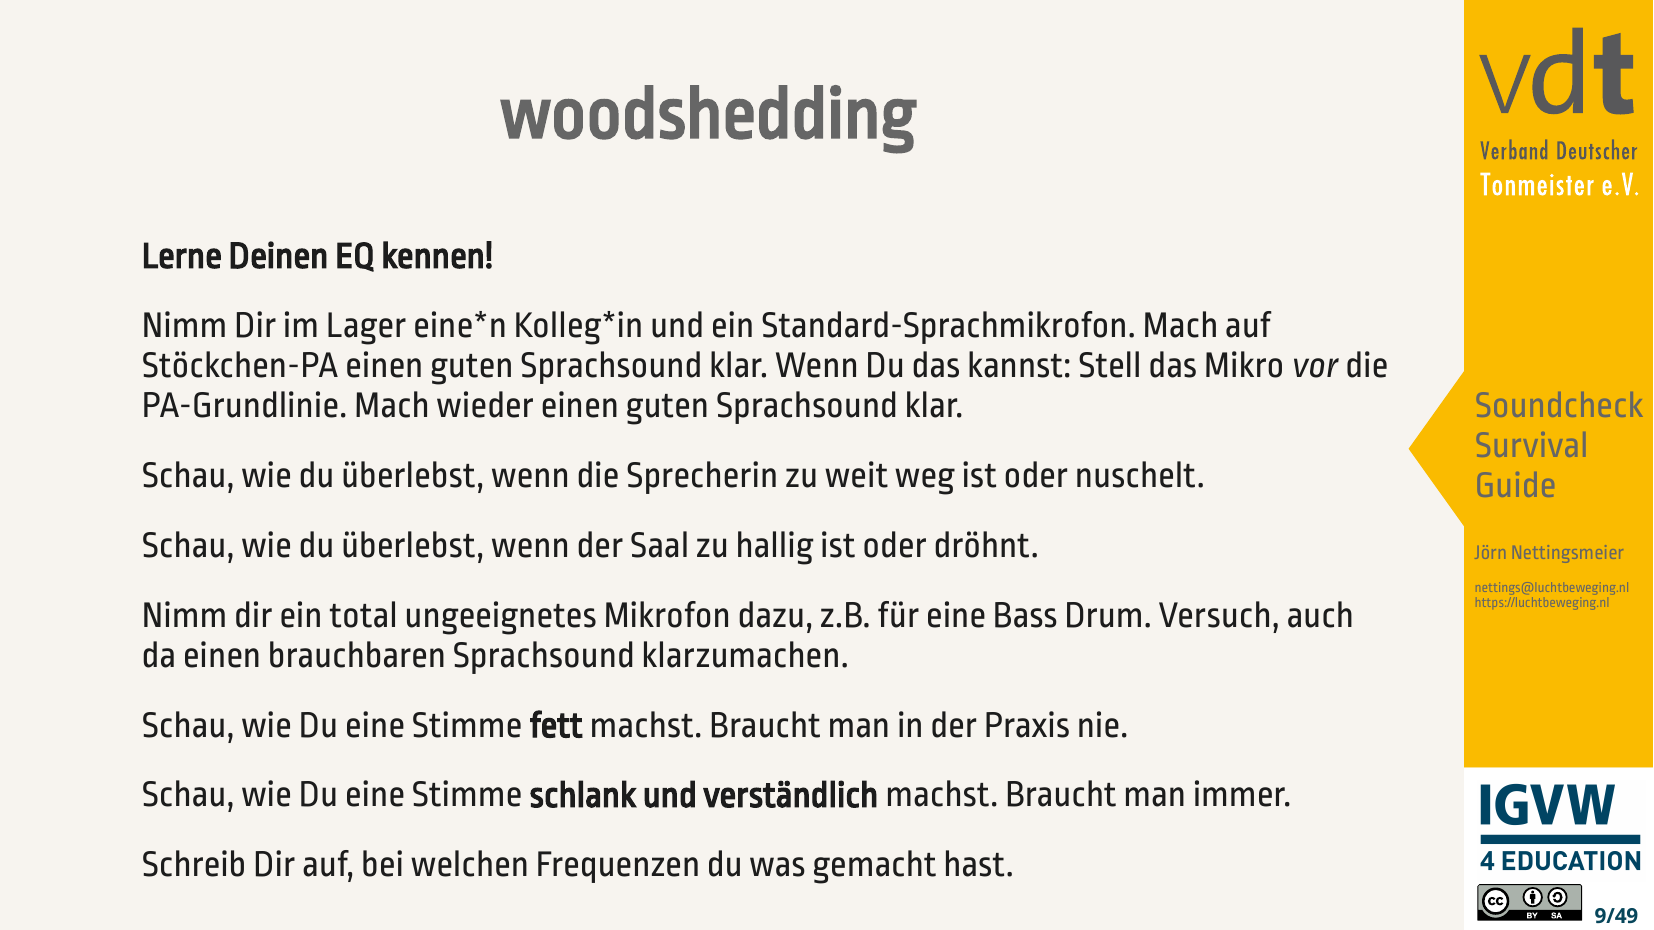

# woodshedding
Lerne Deinen EQ kennen!
Nimm Dir im Lager eine*n Kolleg*in und ein Standard-Sprachmikrofon. Mach auf Stöckchen-PA einen guten Sprachsound klar. Wenn Du das kannst: Stell das Mikro vor die PA-Grundlinie. Mach wieder einen guten Sprachsound klar.
Schau, wie du überlebst, wenn die Sprecherin zu weit weg ist oder nuschelt.
Schau, wie du überlebst, wenn der Saal zu hallig ist oder dröhnt.
Nimm dir ein total ungeeignetes Mikrofon dazu, z.B. für eine Bass Drum. Versuch, auch da einen brauchbaren Sprachsound klarzumachen.
Schau, wie Du eine Stimme fett machst. Braucht man in der Praxis nie.
Schau, wie Du eine Stimme schlank und verständlich machst. Braucht man immer.
Schreib Dir auf, bei welchen Frequenzen du was gemacht hast.